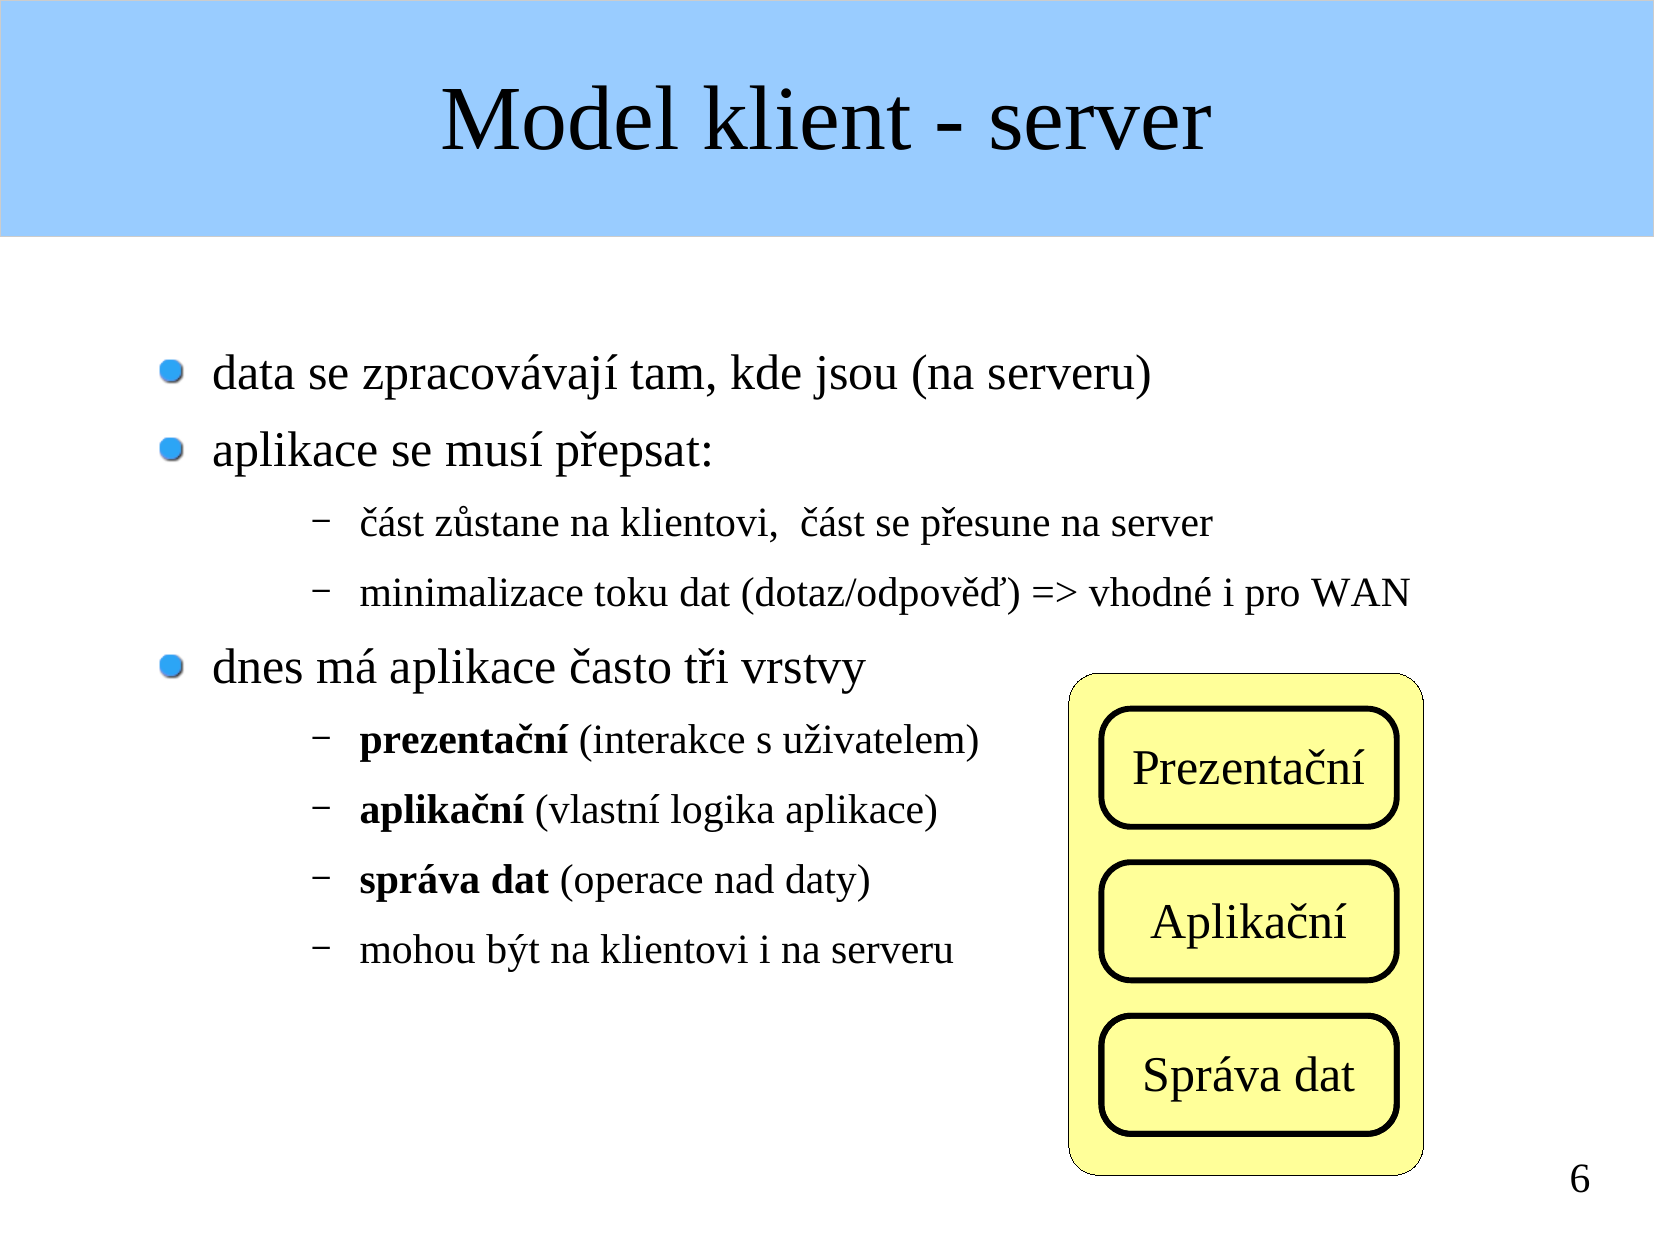

# Model klient - server
data se zpracovávají tam, kde jsou (na serveru)
aplikace se musí přepsat:
část zůstane na klientovi, část se přesune na server
minimalizace toku dat (dotaz/odpověď) => vhodné i pro WAN
dnes má aplikace často tři vrstvy
prezentační (interakce s uživatelem)
aplikační (vlastní logika aplikace)
správa dat (operace nad daty)
mohou být na klientovi i na serveru
Prezentační
Aplikační
Správa dat